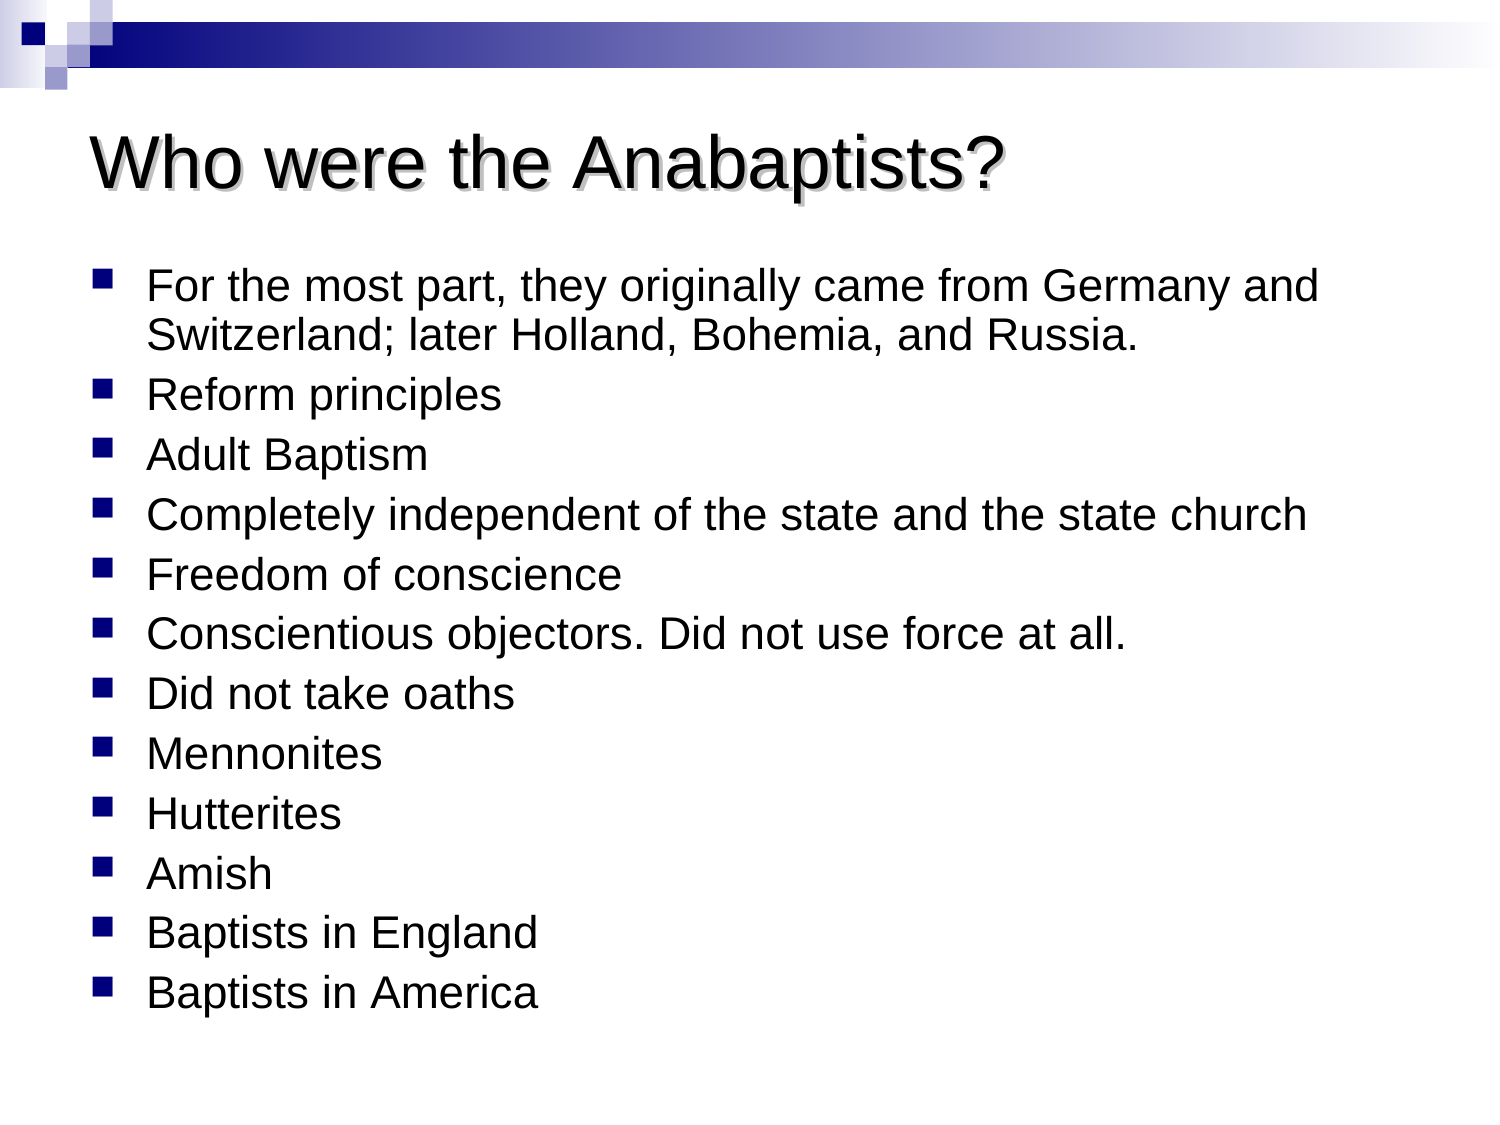

# Who were the Anabaptists?
For the most part, they originally came from Germany and Switzerland; later Holland, Bohemia, and Russia.
Reform principles
Adult Baptism
Completely independent of the state and the state church
Freedom of conscience
Conscientious objectors. Did not use force at all.
Did not take oaths
Mennonites
Hutterites
Amish
Baptists in England
Baptists in America